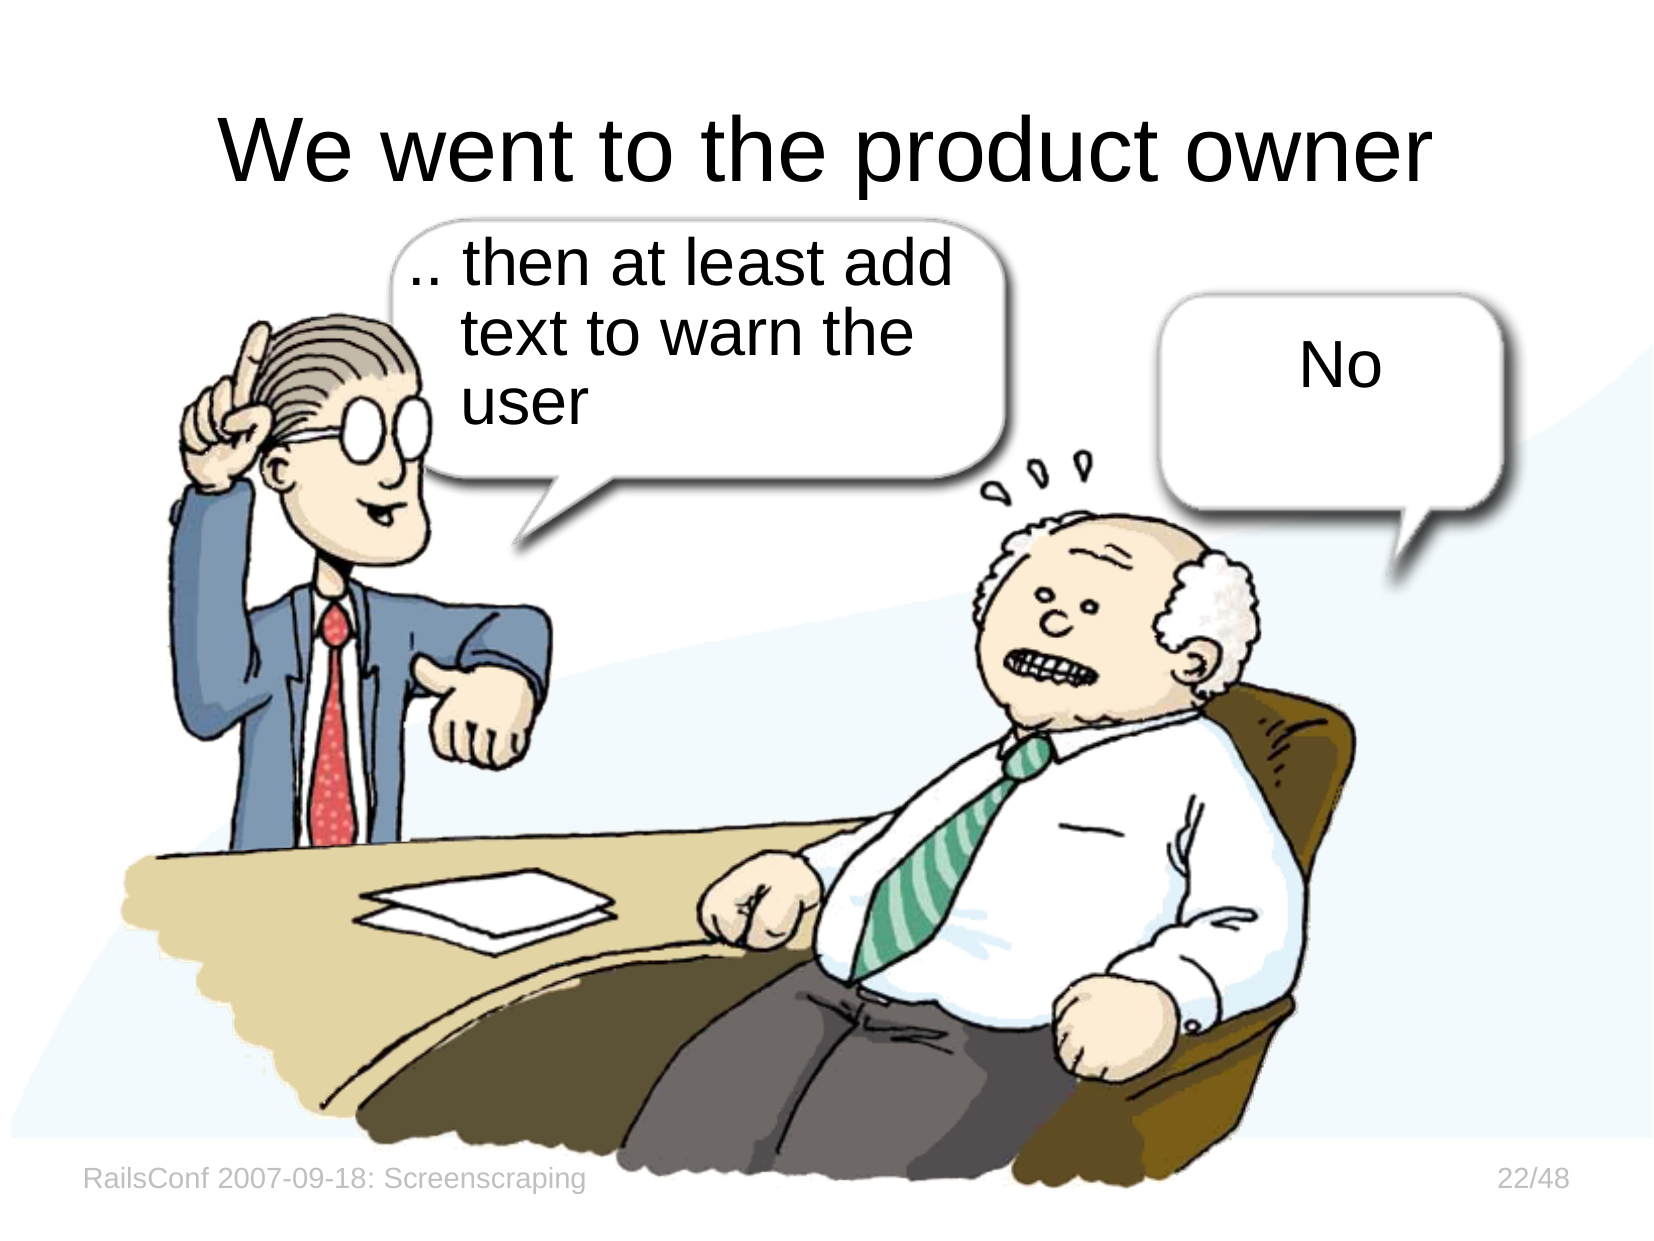

# We went to the product owner
.. then at least add text to warn the user
 No
2007-09-18
22